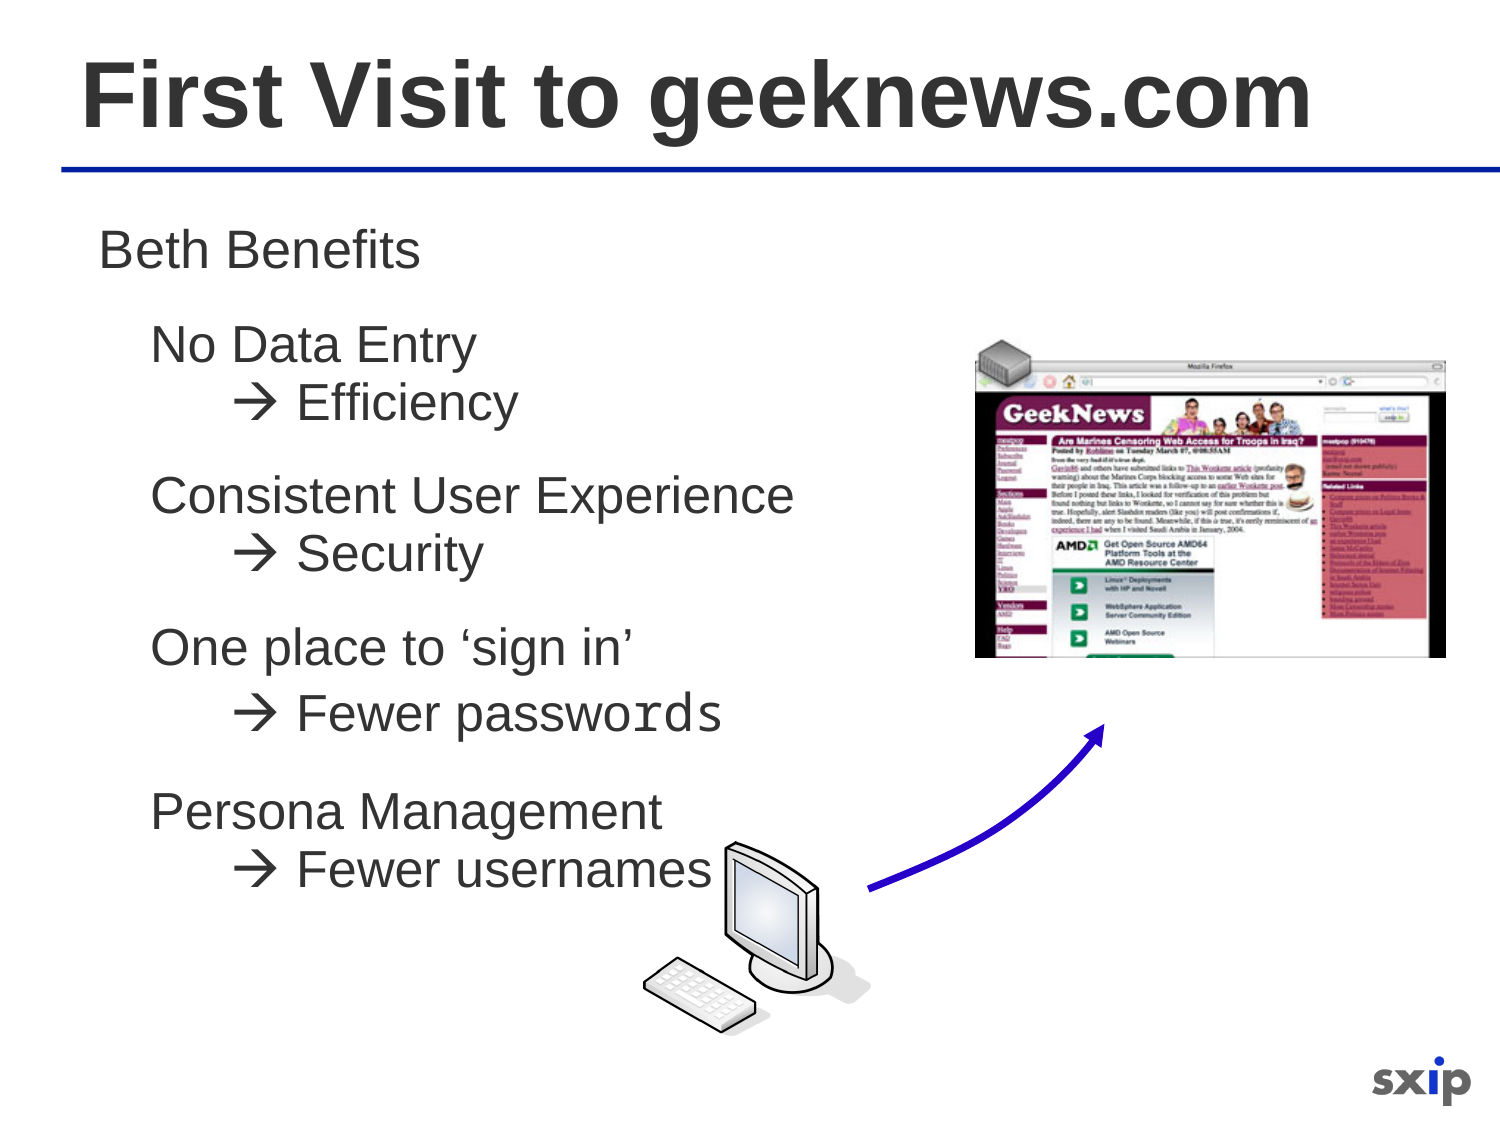

# First Visit to geeknews.com
Beth Benefits
No Data Entry
  Efficiency
Consistent User Experience
  Security
One place to ‘sign in’
  Fewer passwords
Persona Management
  Fewer usernames